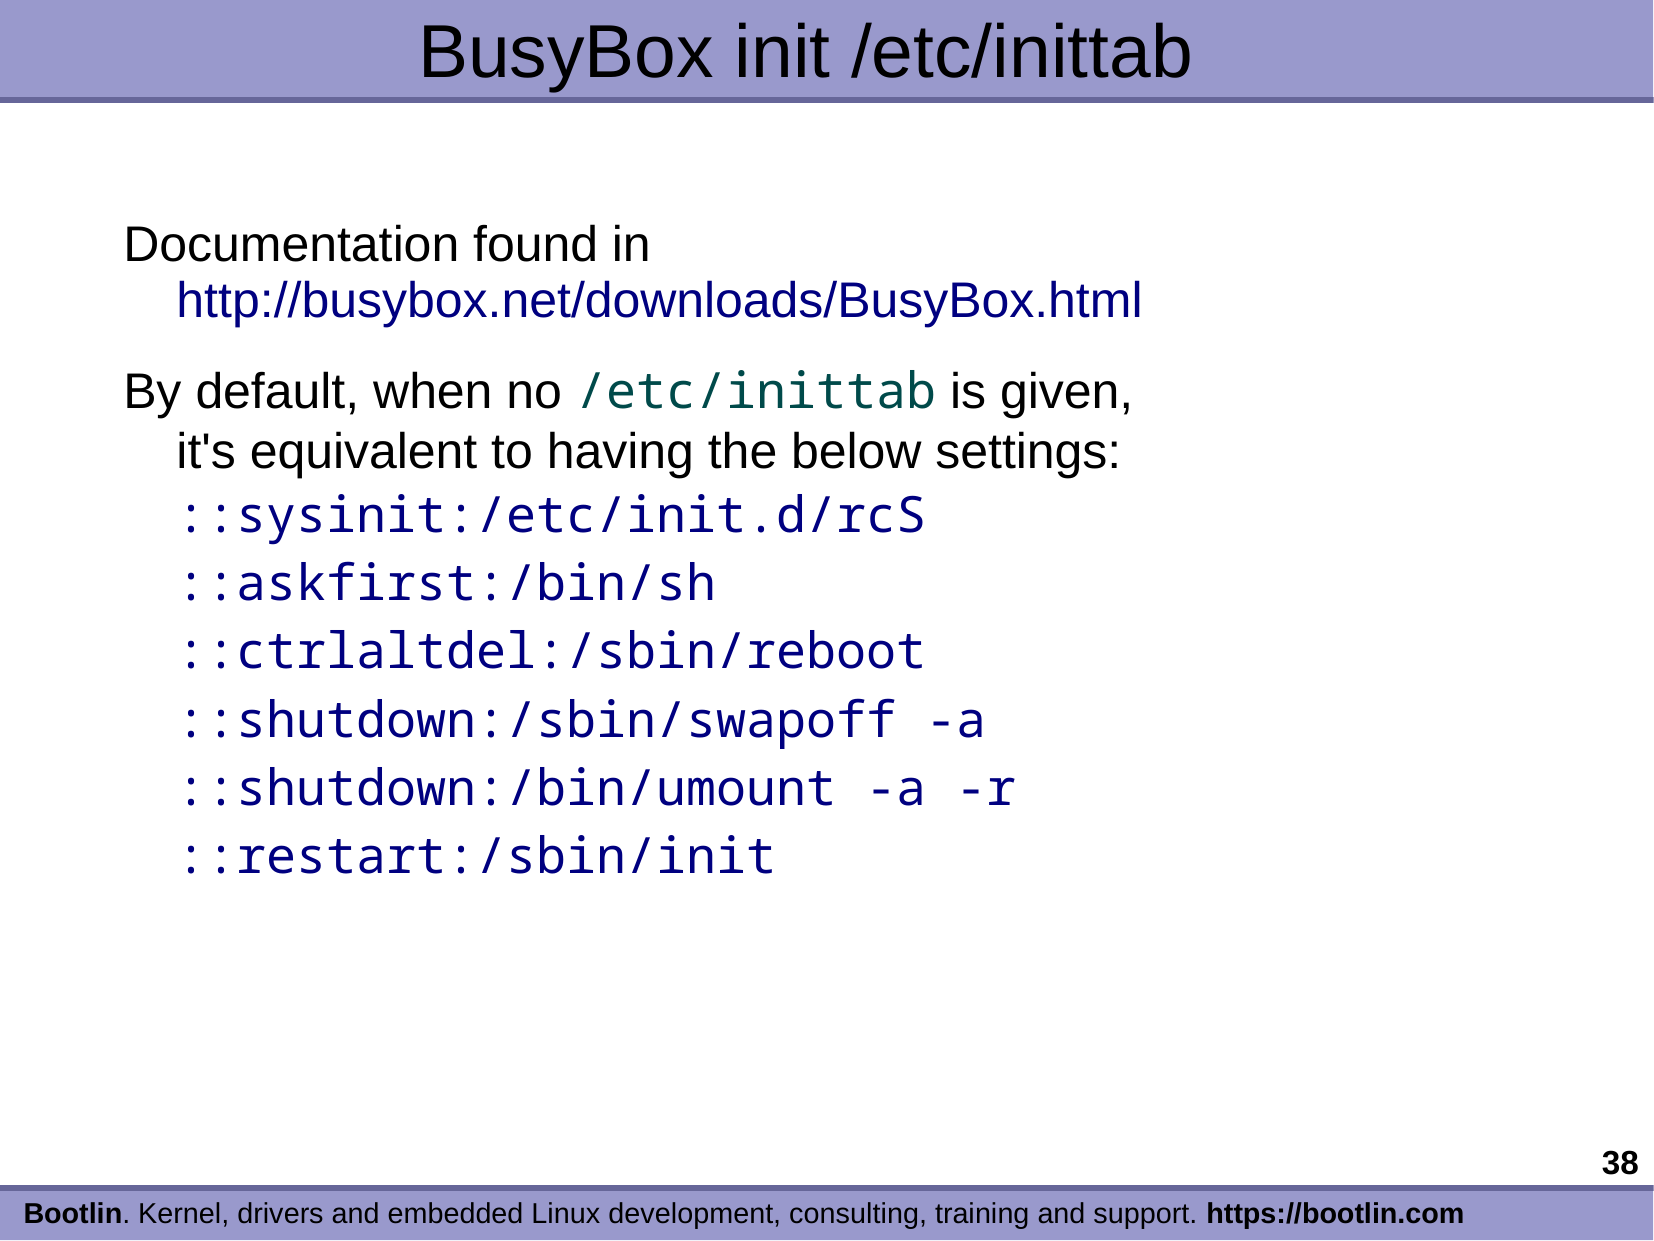

# BusyBox init /etc/inittab
Documentation found in http://busybox.net/downloads/BusyBox.html
By default, when no /etc/inittab is given,
it's equivalent to having the below settings:
::sysinit:/etc/init.d/rcS
::askfirst:/bin/sh
::ctrlaltdel:/sbin/reboot
::shutdown:/sbin/swapoff -a
::shutdown:/bin/umount -a -r
::restart:/sbin/init